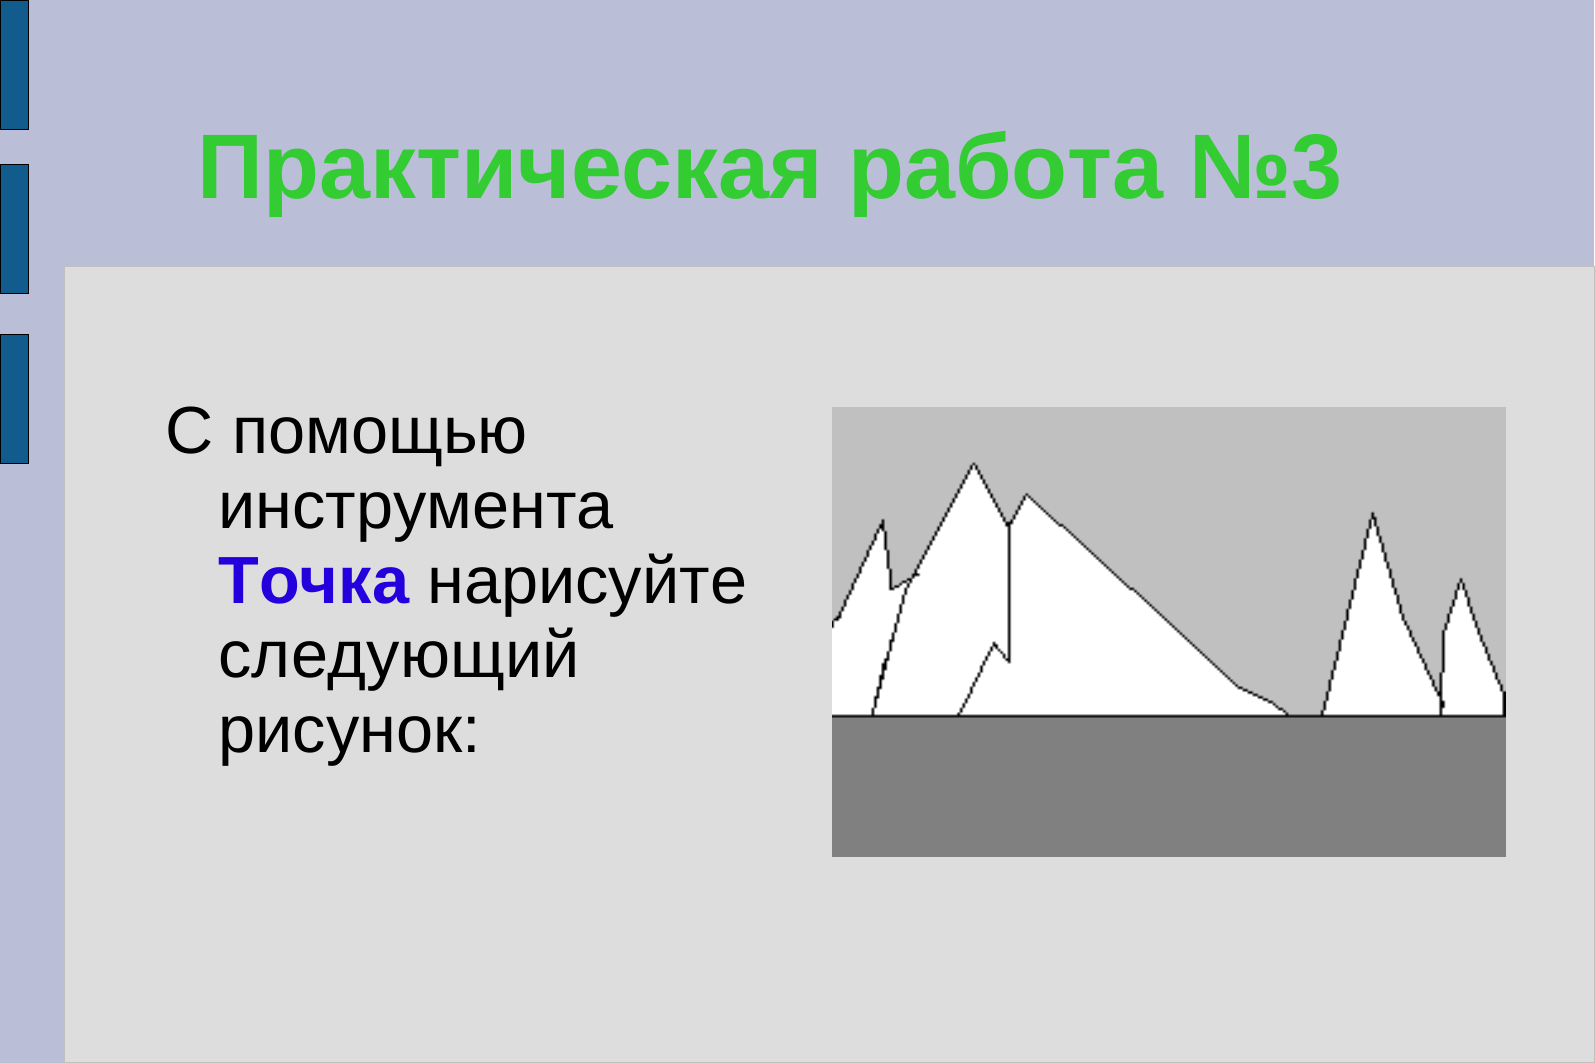

# Практическая работа №3
С помощью инструмента Точка нарисуйте следующий рисунок: